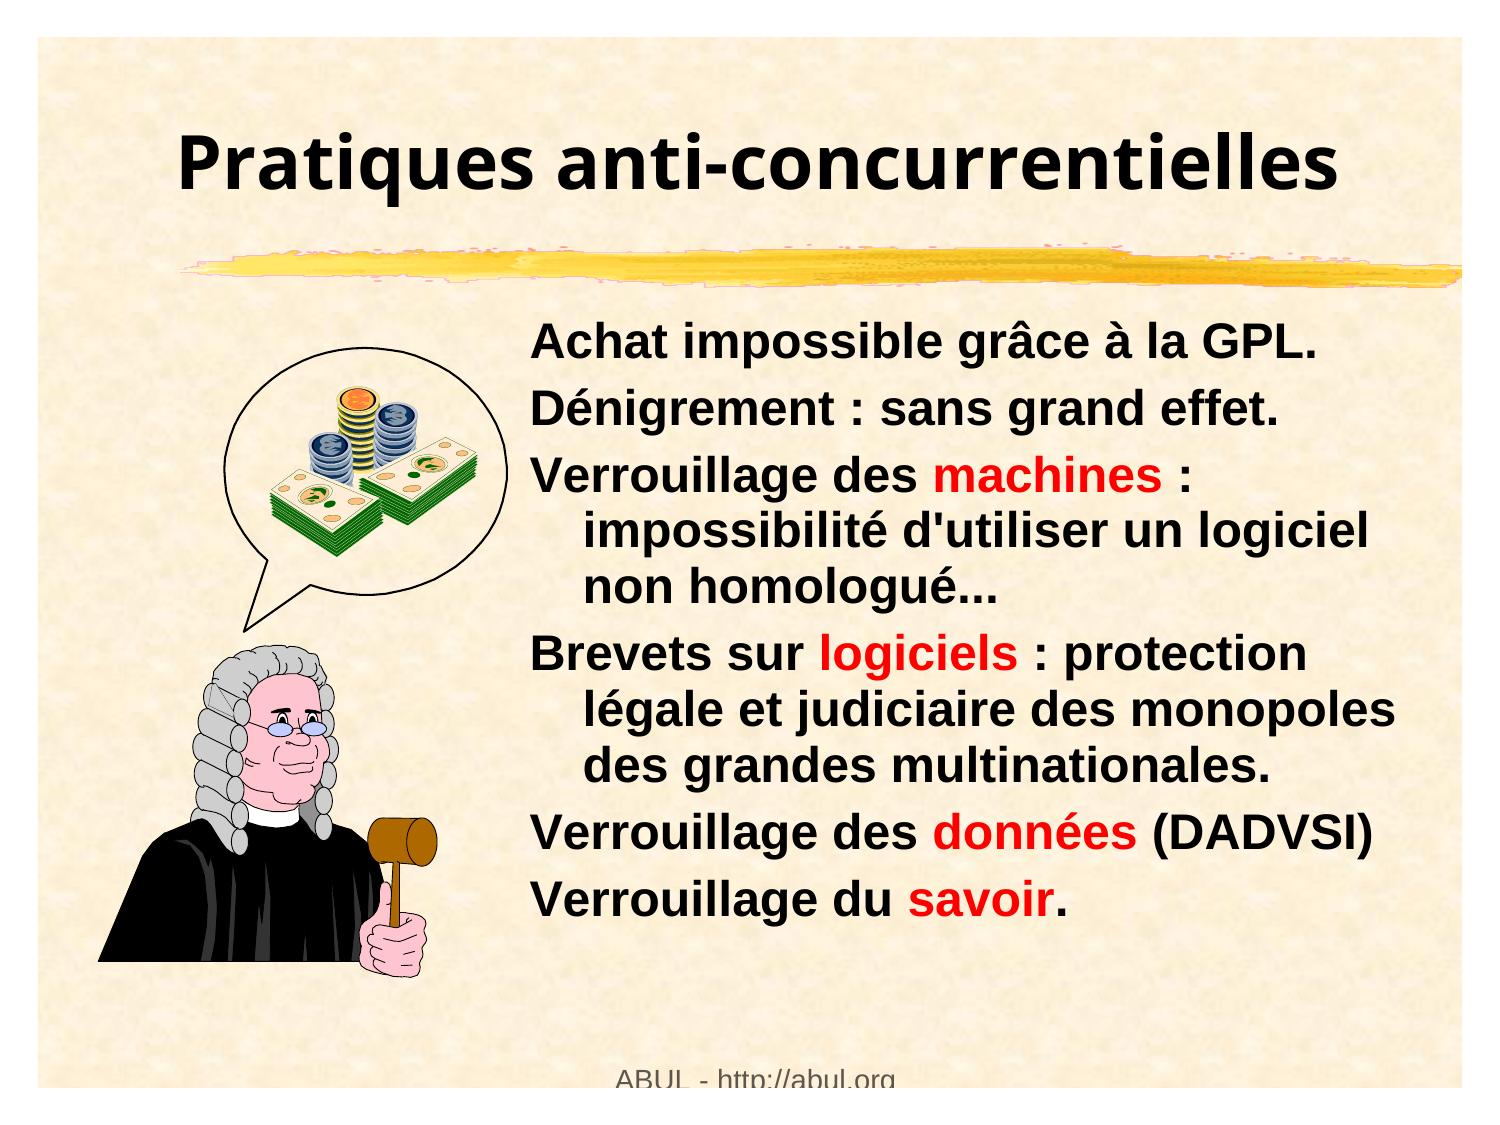

# Pratiques anti-concurrentielles
Achat impossible grâce à la GPL.
Dénigrement : sans grand effet.
Verrouillage des machines : impossibilité d'utiliser un logiciel non homologué...
Brevets sur logiciels : protection légale et judiciaire des monopoles des grandes multinationales.
Verrouillage des données (DADVSI)
Verrouillage du savoir.